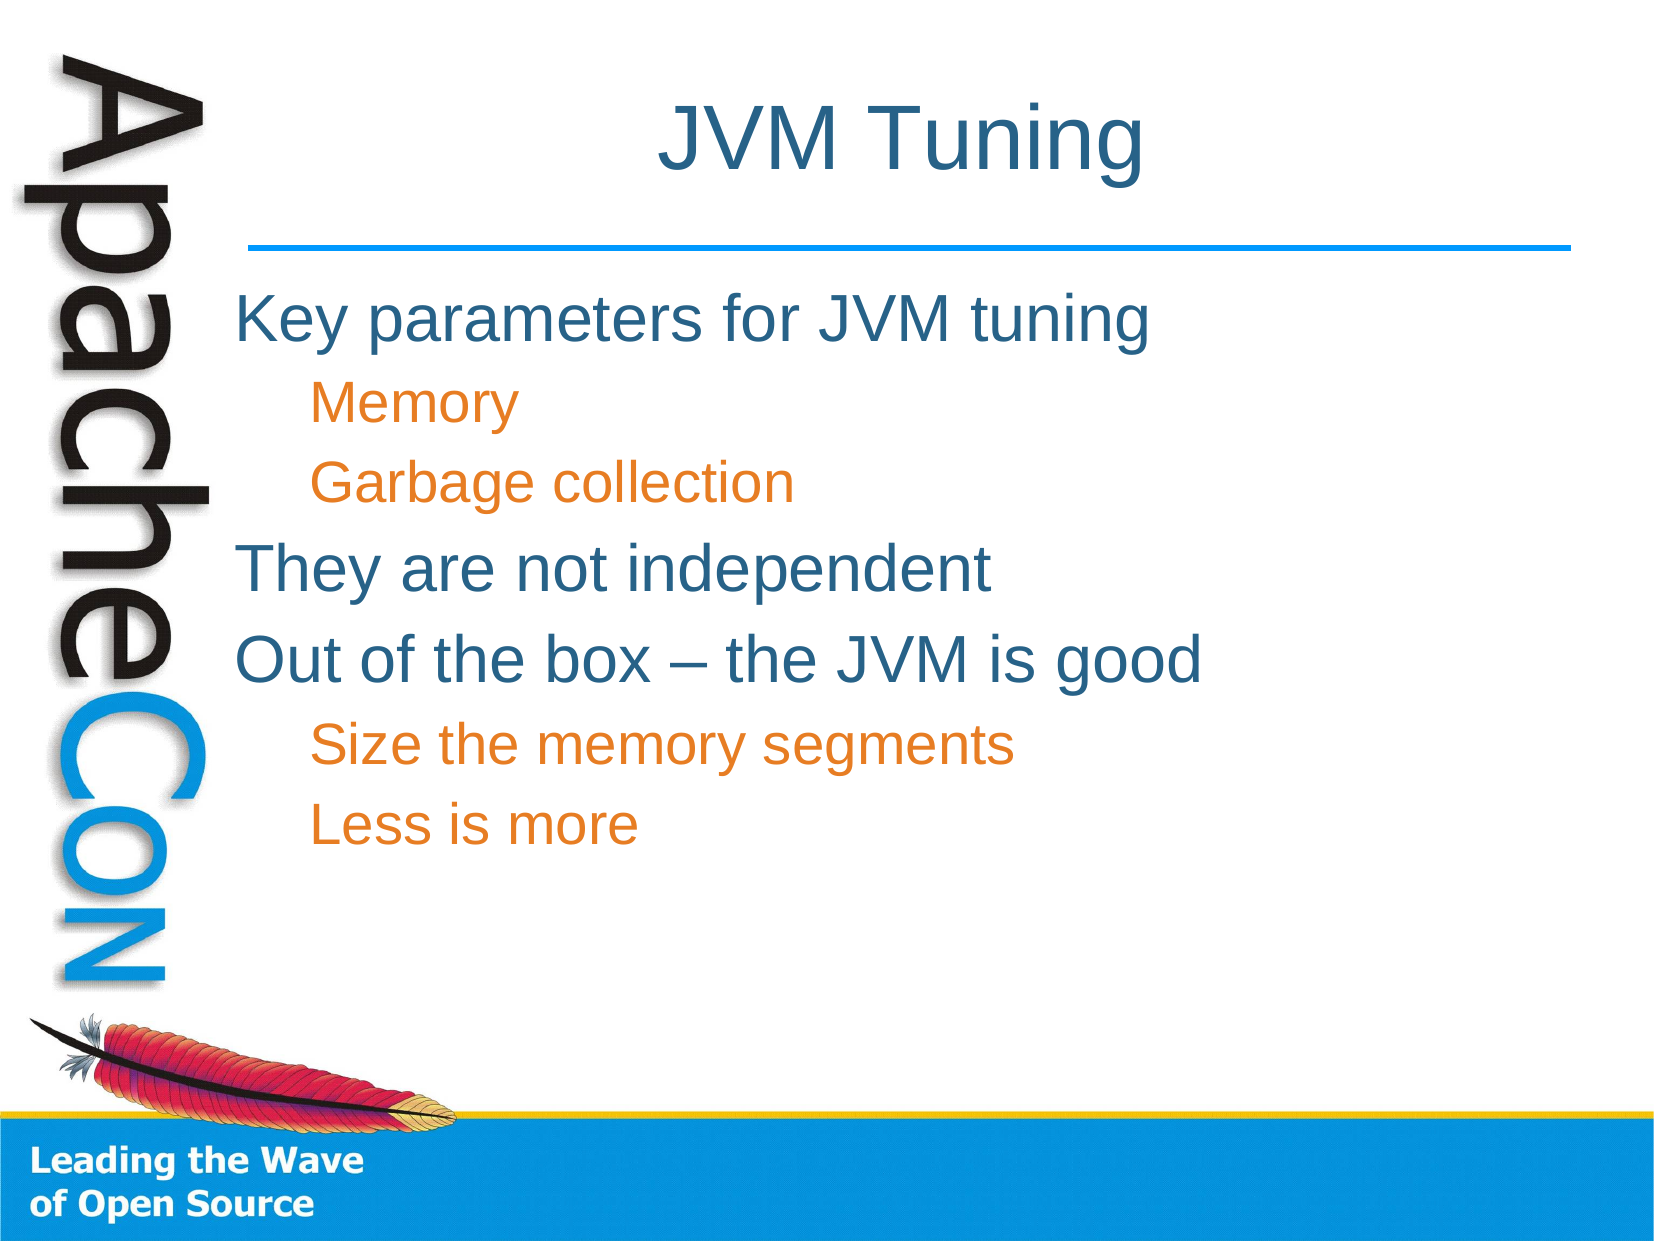

# JVM Tuning
Key parameters for JVM tuning
Memory
Garbage collection
They are not independent
Out of the box – the JVM is good
Size the memory segments
Less is more